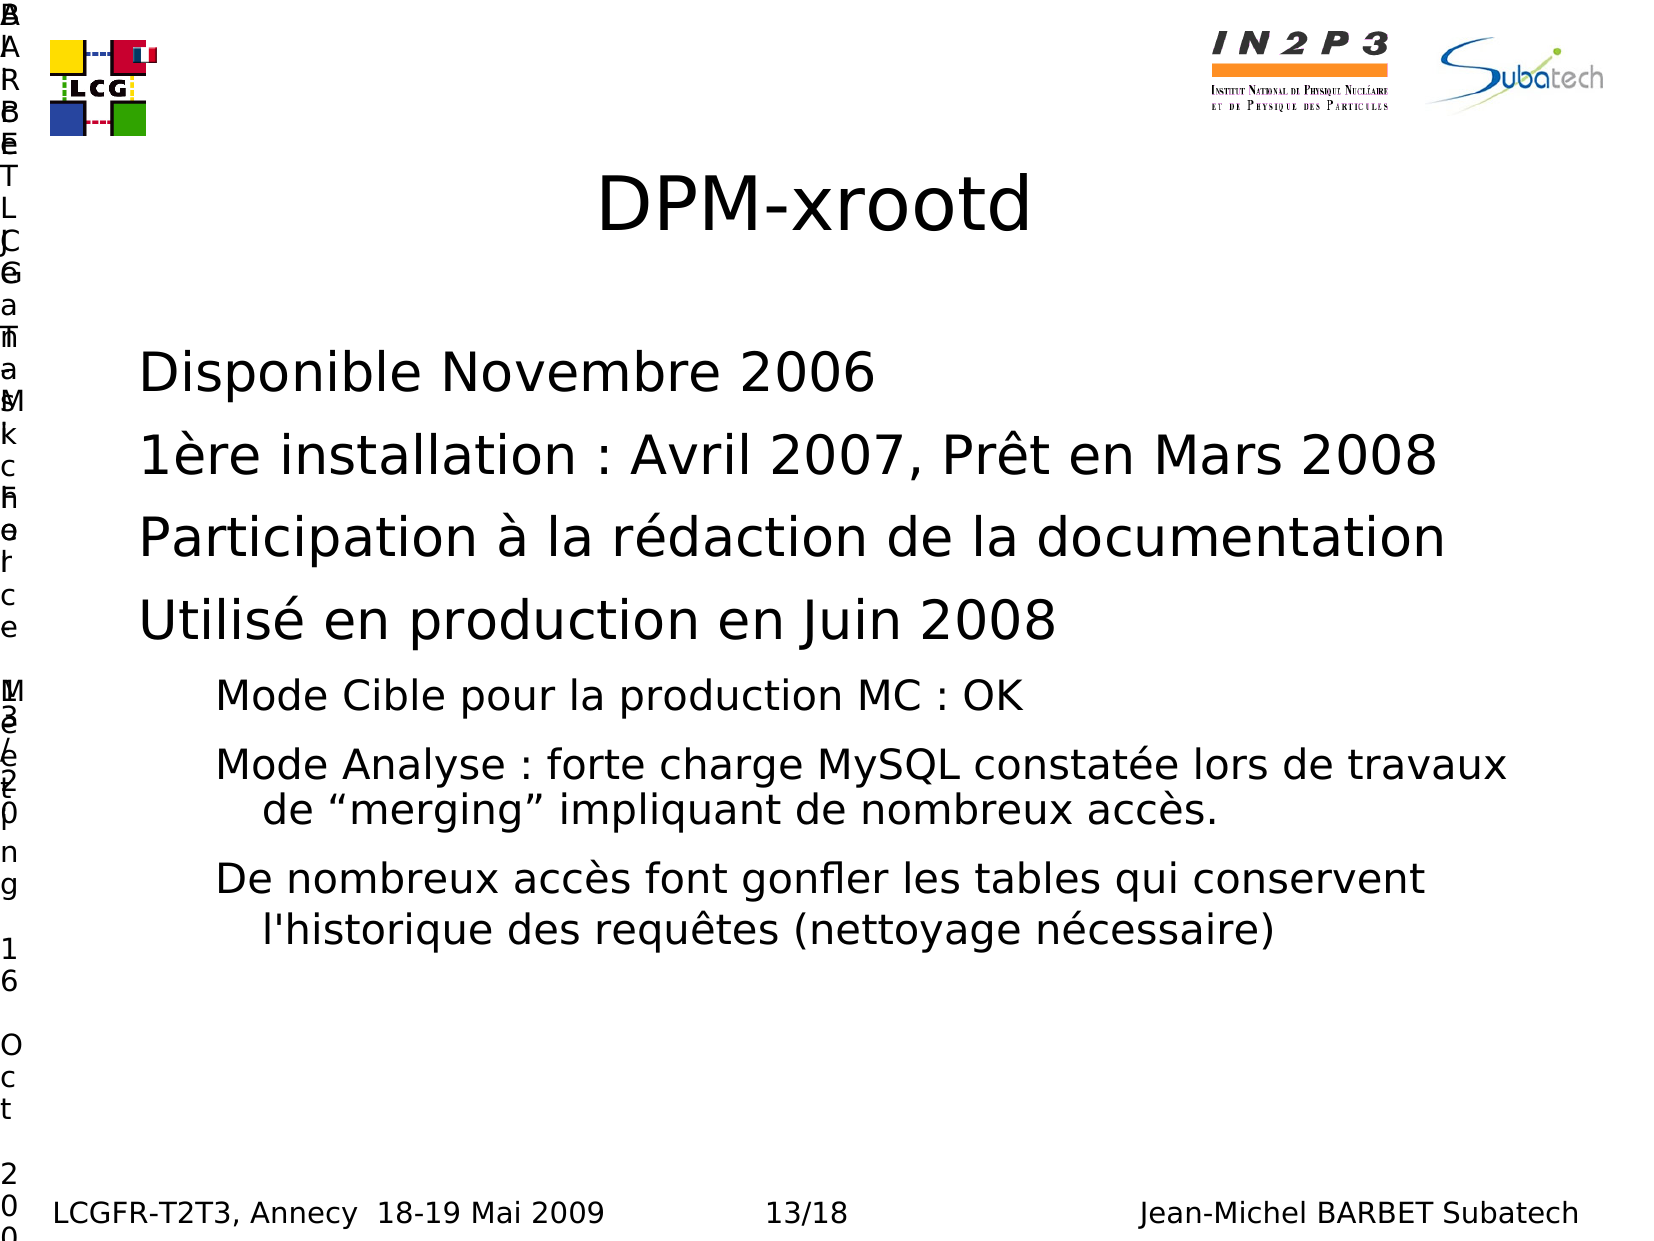

# DPM-xrootd
Disponible Novembre 2006
1ère installation : Avril 2007, Prêt en Mars 2008
Participation à la rédaction de la documentation
Utilisé en production en Juin 2008
Mode Cible pour la production MC : OK
Mode Analyse : forte charge MySQL constatée lors de travaux de “merging” impliquant de nombreux accès.
De nombreux accès font gonfler les tables qui conservent l'historique des requêtes (nettoyage nécessaire)‏